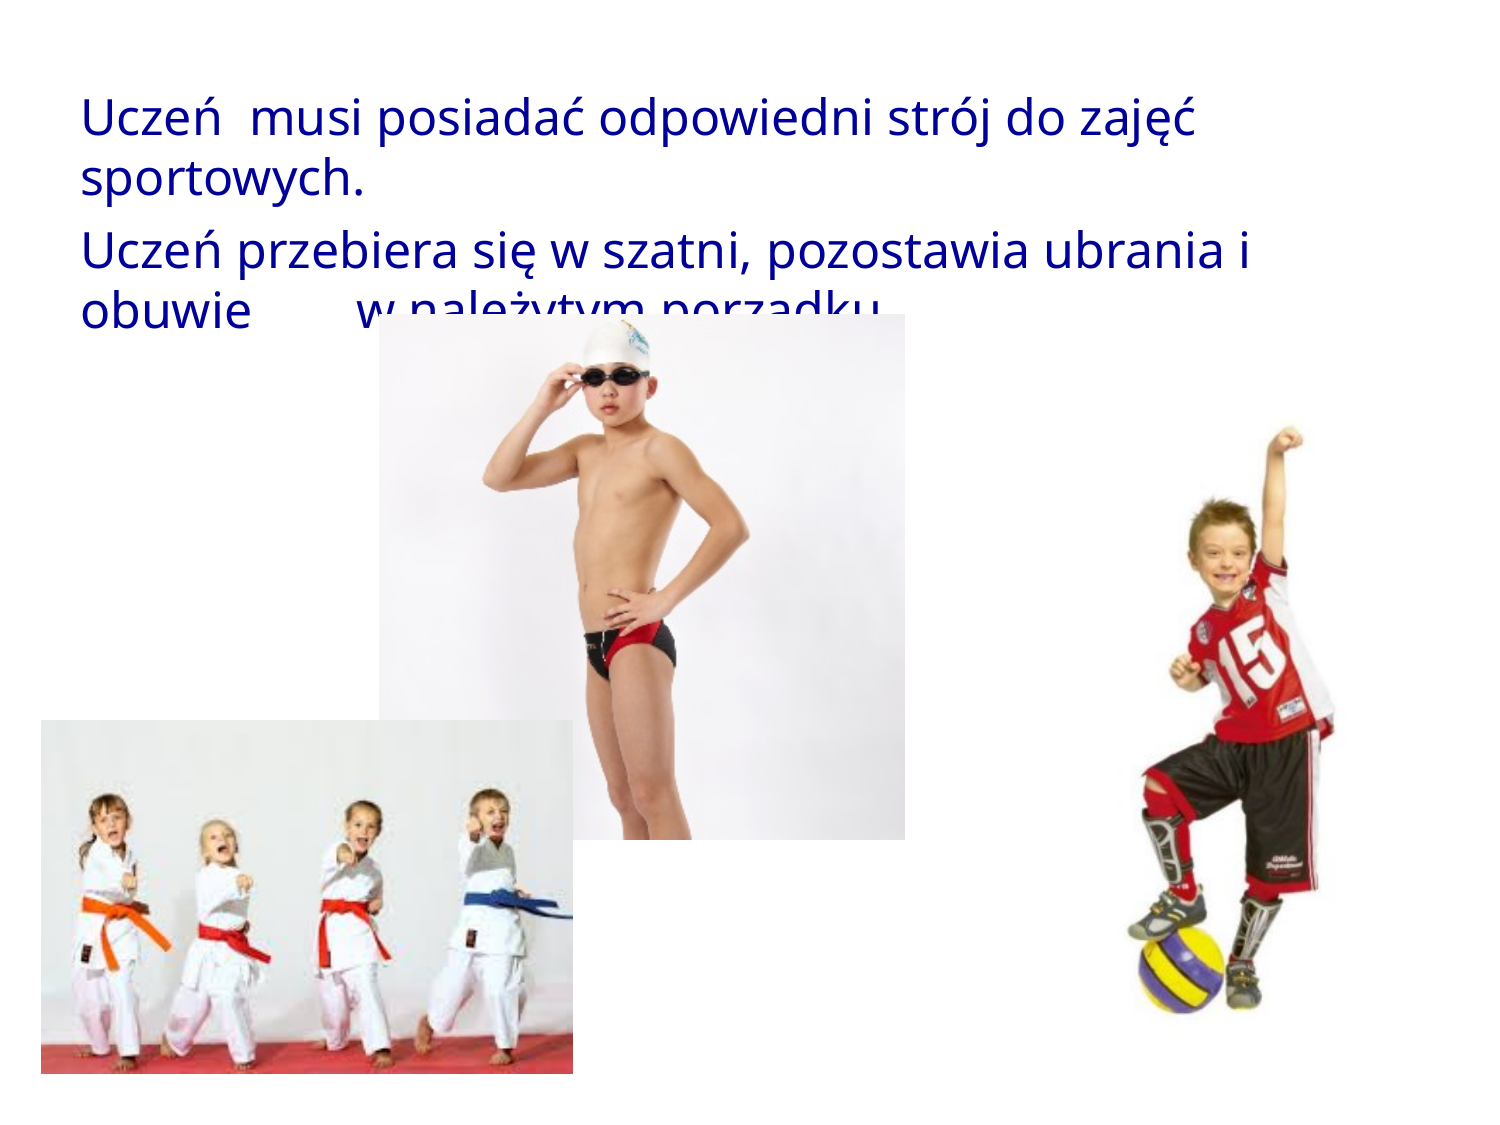

#
Uczeń musi posiadać odpowiedni strój do zajęć sportowych.
Uczeń przebiera się w szatni, pozostawia ubrania i obuwie w należytym porządku.